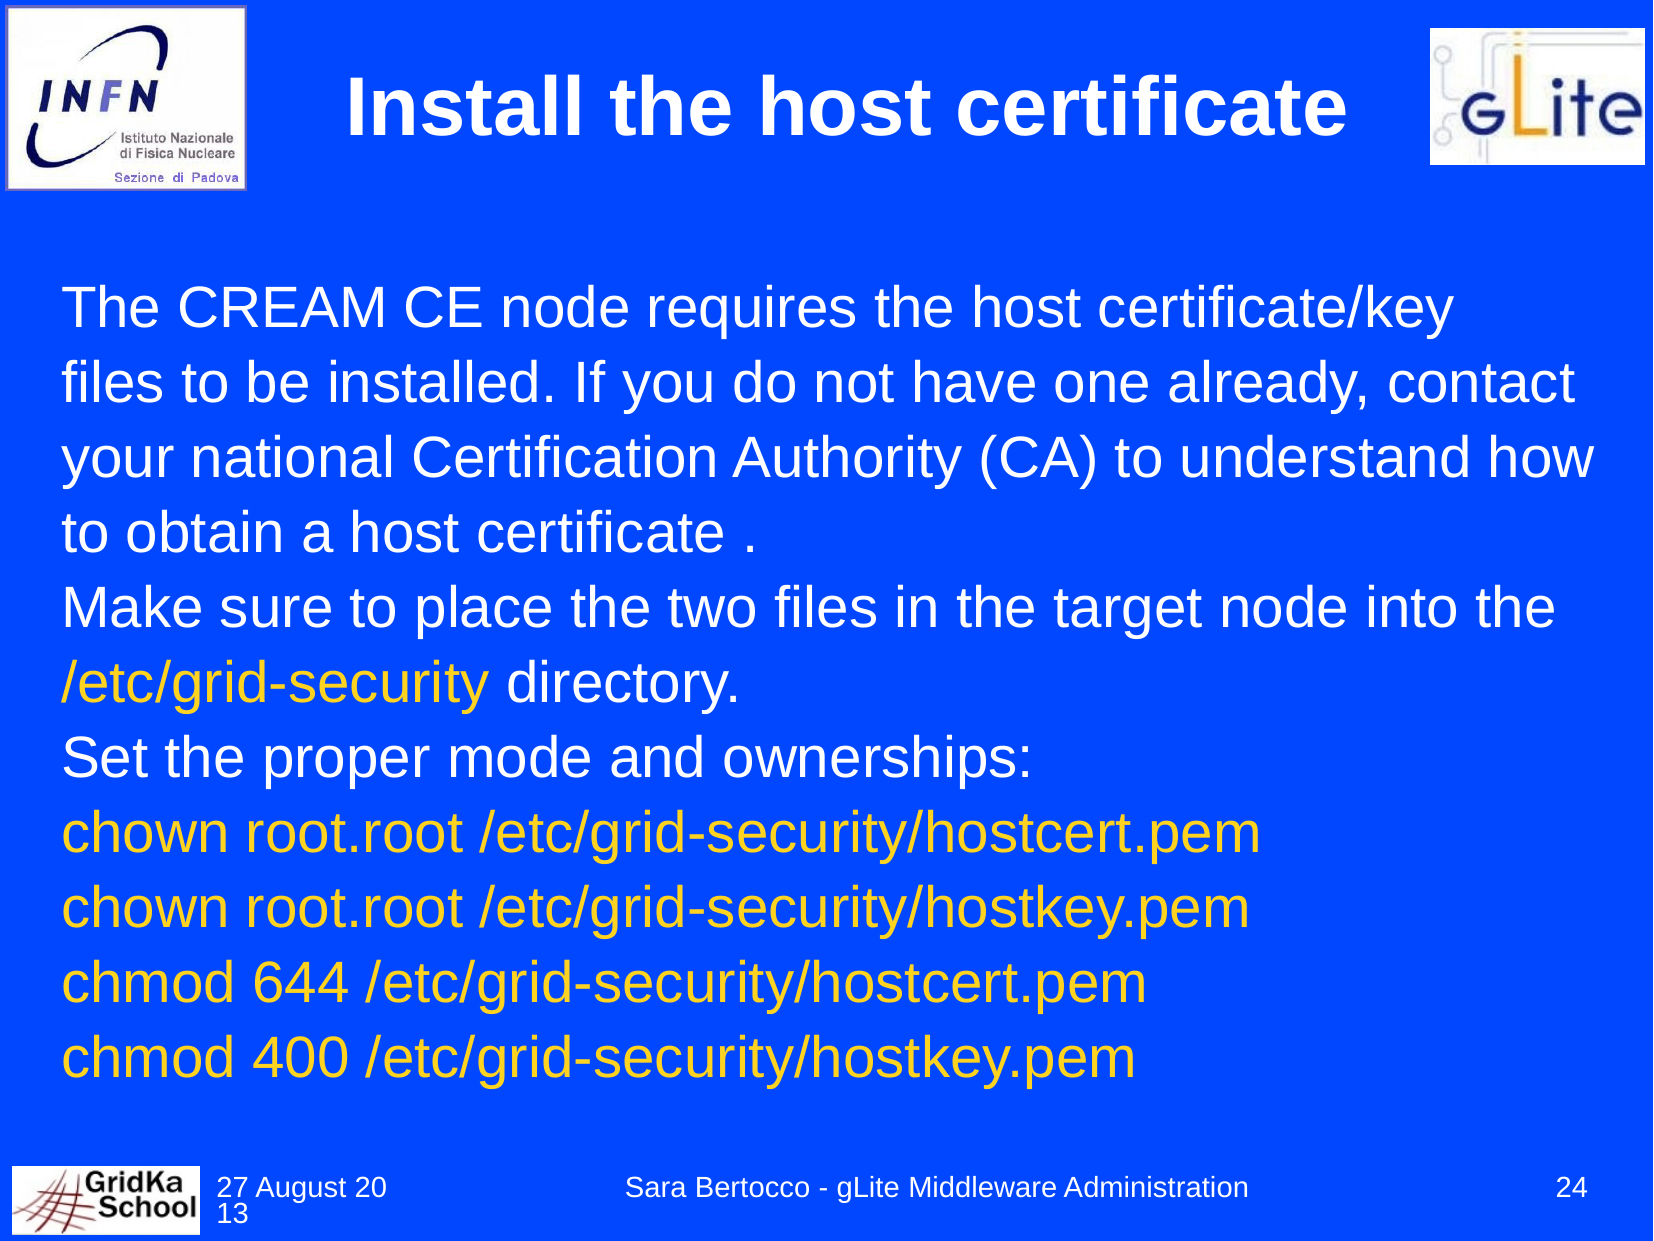

# Install the host certificate
The CREAM CE node requires the host certificate/key
files to be installed. If you do not have one already, contact
your national Certification Authority (CA) to understand how
to obtain a host certificate .
Make sure to place the two files in the target node into the
/etc/grid-security directory.
Set the proper mode and ownerships:
chown root.root /etc/grid-security/hostcert.pem
chown root.root /etc/grid-security/hostkey.pem
chmod 644 /etc/grid-security/hostcert.pem
chmod 400 /etc/grid-security/hostkey.pem
27 August 2013
Sara Bertocco - gLite Middleware Administration
24